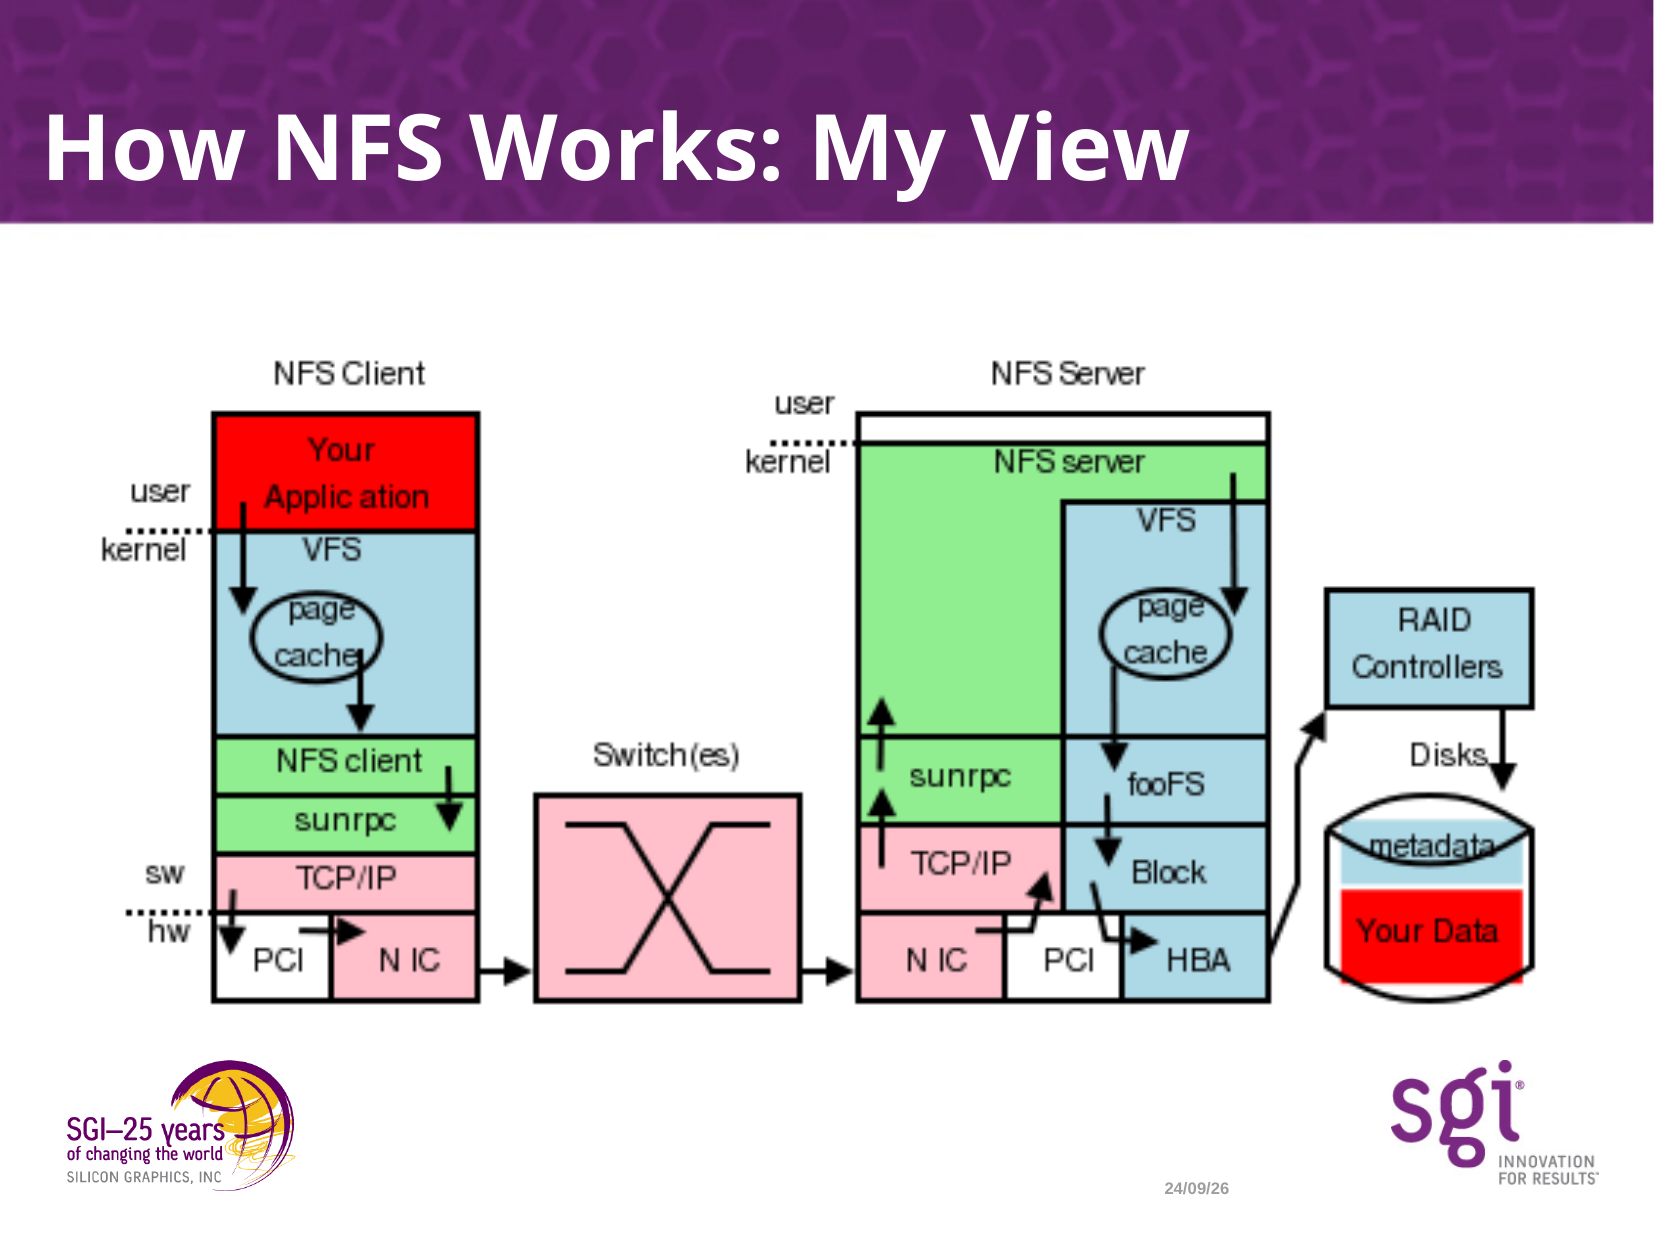

# How NFS Works: My View
fff